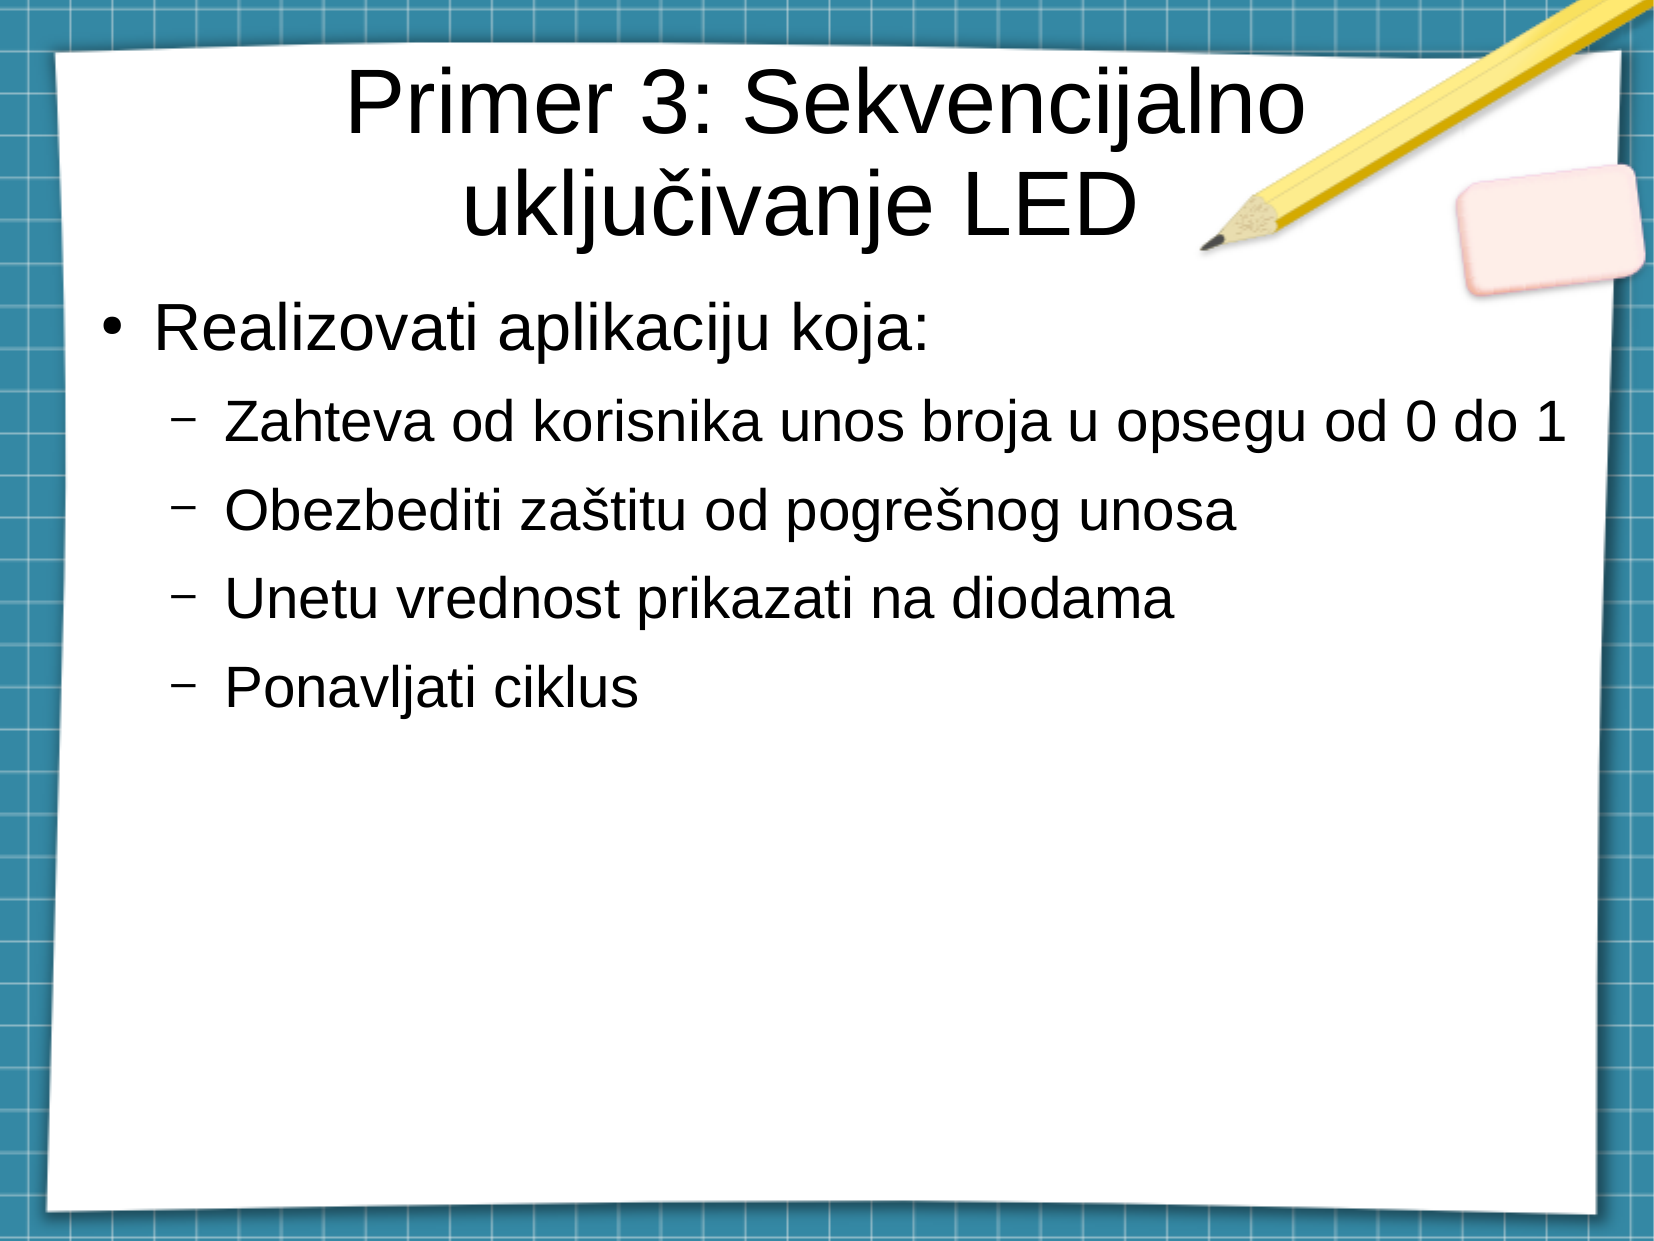

# Primer 3: Sekvencijalno uključivanje LED
Realizovati aplikaciju koja:
Zahteva od korisnika unos broja u opsegu od 0 do 1
Obezbediti zaštitu od pogrešnog unosa
Unetu vrednost prikazati na diodama
Ponavljati ciklus